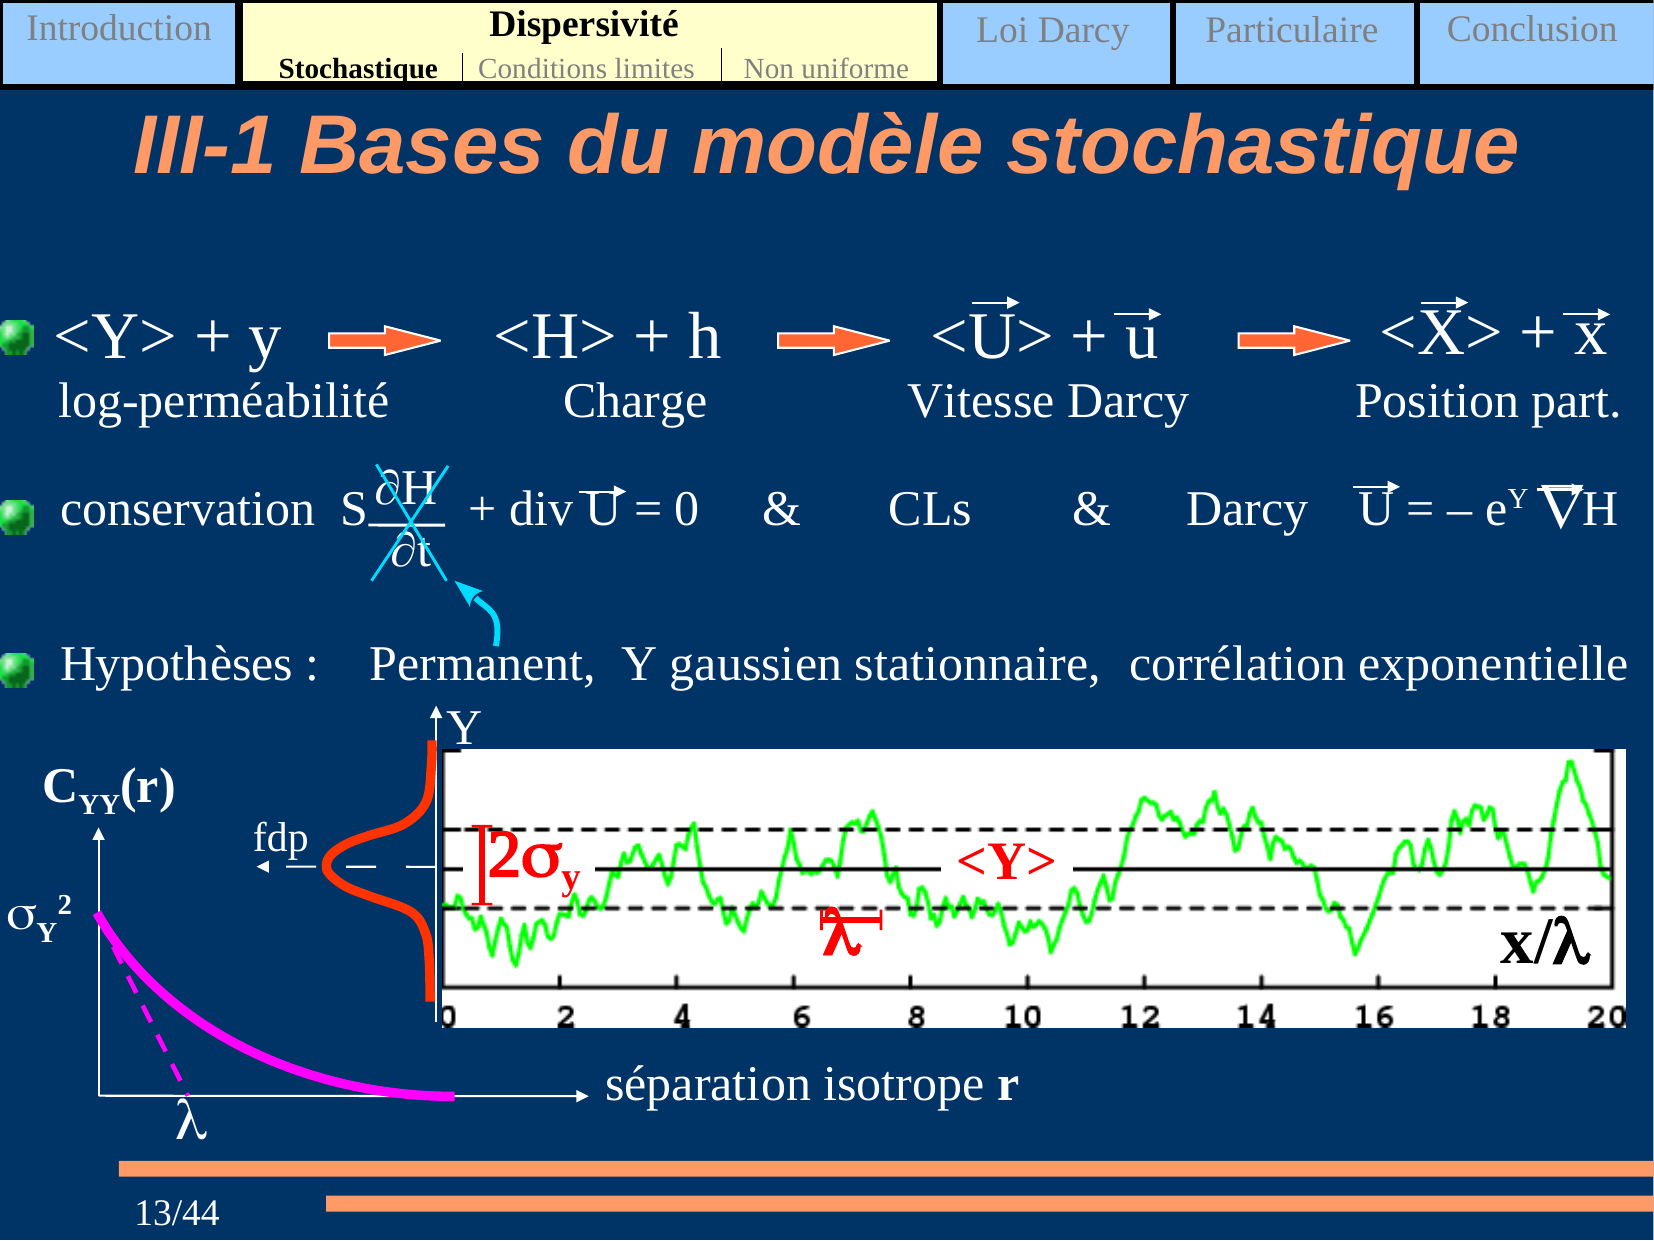

Dispersivité
Introduction
Conclusion
Loi Darcy
Particulaire
Stochastique
Conditions limites
Non uniforme
# III-1 Bases du modèle stochastique
<X> + x
<Y> + y
<H> + h
<U> + u
	log-perméabilité	Charge	Vitesse Darcy	Position part.
¶H
conservation S + div U = 0 & CLs & Darcy U = – eY ÑH
¶t
Hypothèses : Permanent,	Y gaussien stationnaire,	corrélation exponentielle
Y
CYY(r)
fdp
2sy
<Y>
Y2
x/l
l
l
séparation isotrope r
